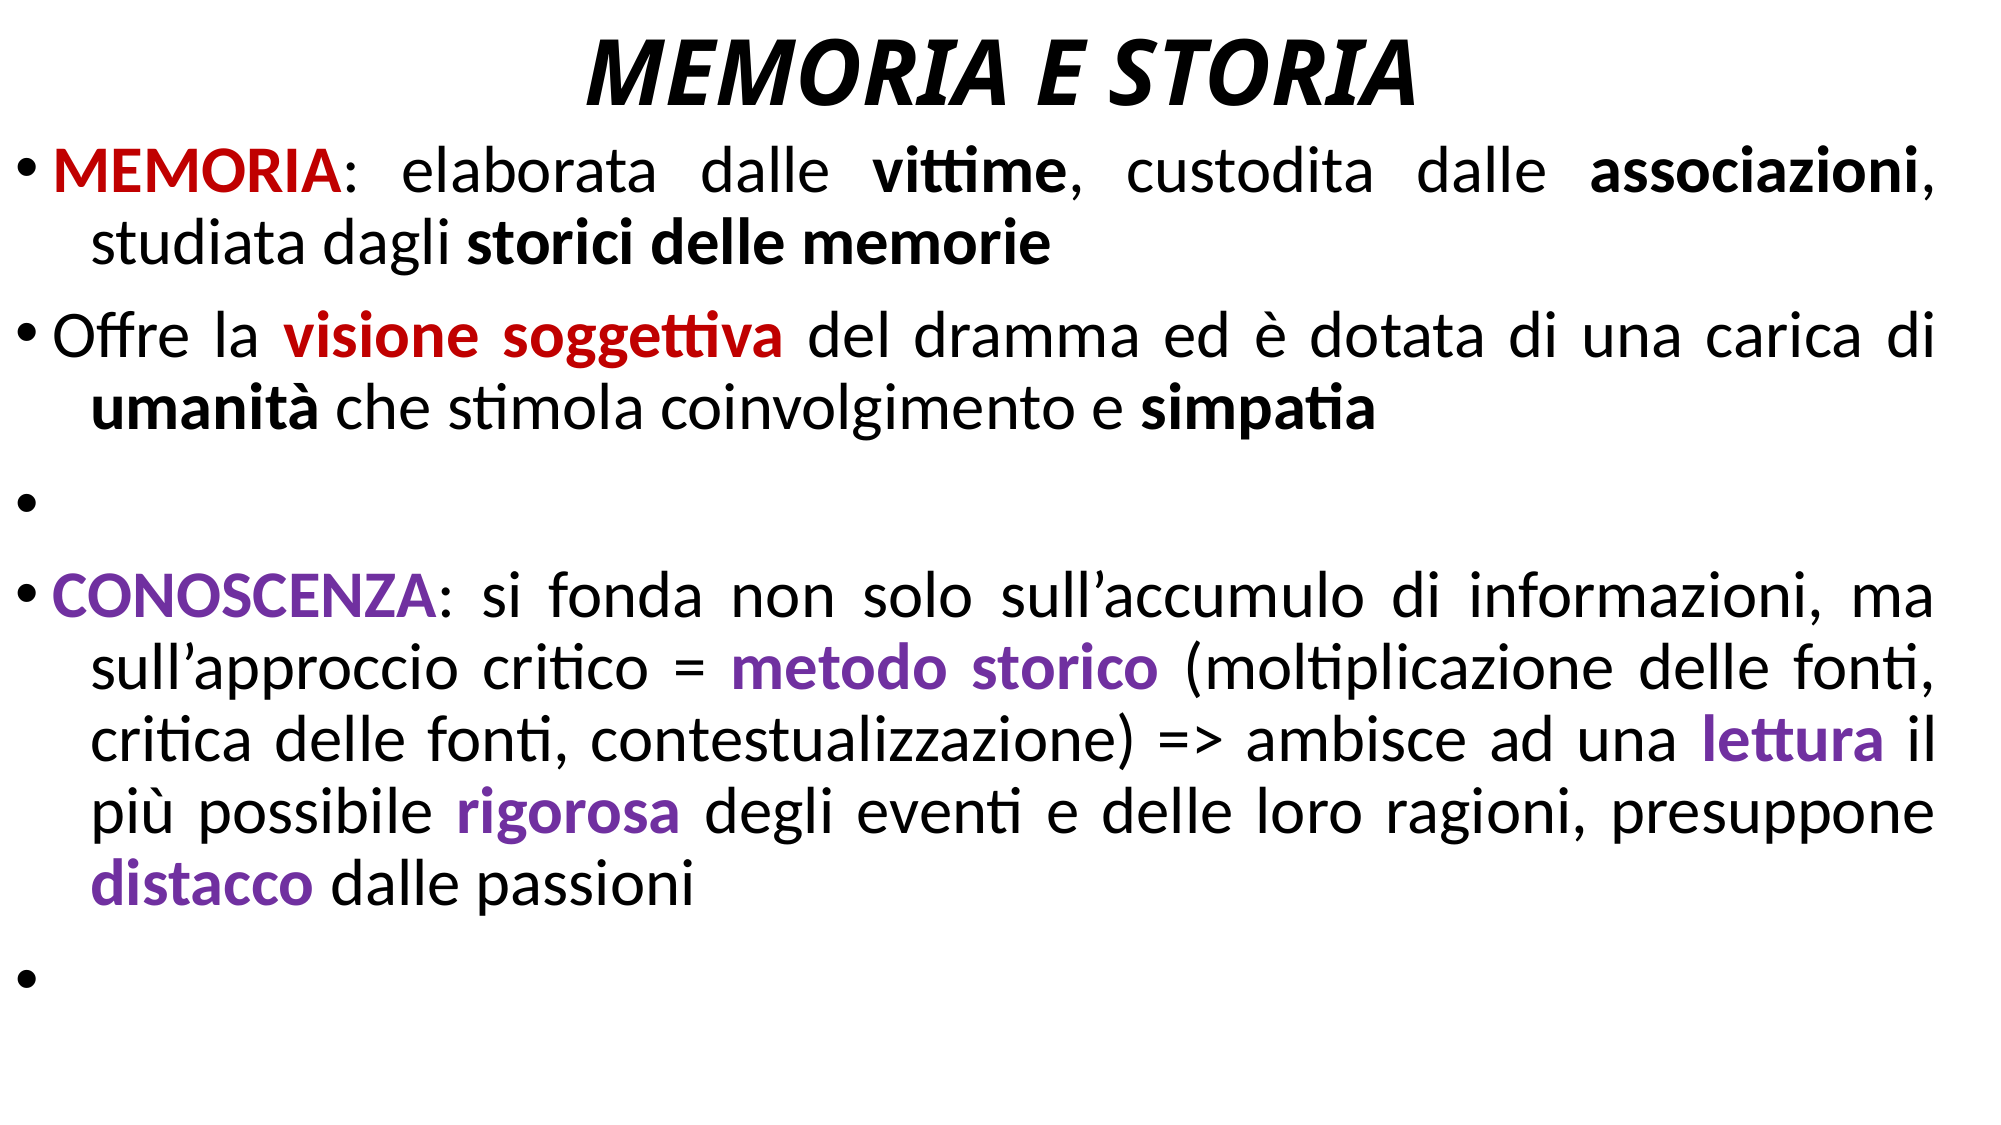

# MEMORIA E STORIA
MEMORIA: elaborata dalle vittime, custodita dalle associazioni, studiata dagli storici delle memorie
Offre la visione soggettiva del dramma ed è dotata di una carica di umanità che stimola coinvolgimento e simpatia
CONOSCENZA: si fonda non solo sull’accumulo di informazioni, ma sull’approccio critico = metodo storico (moltiplicazione delle fonti, critica delle fonti, contestualizzazione) => ambisce ad una lettura il più possibile rigorosa degli eventi e delle loro ragioni, presuppone distacco dalle passioni